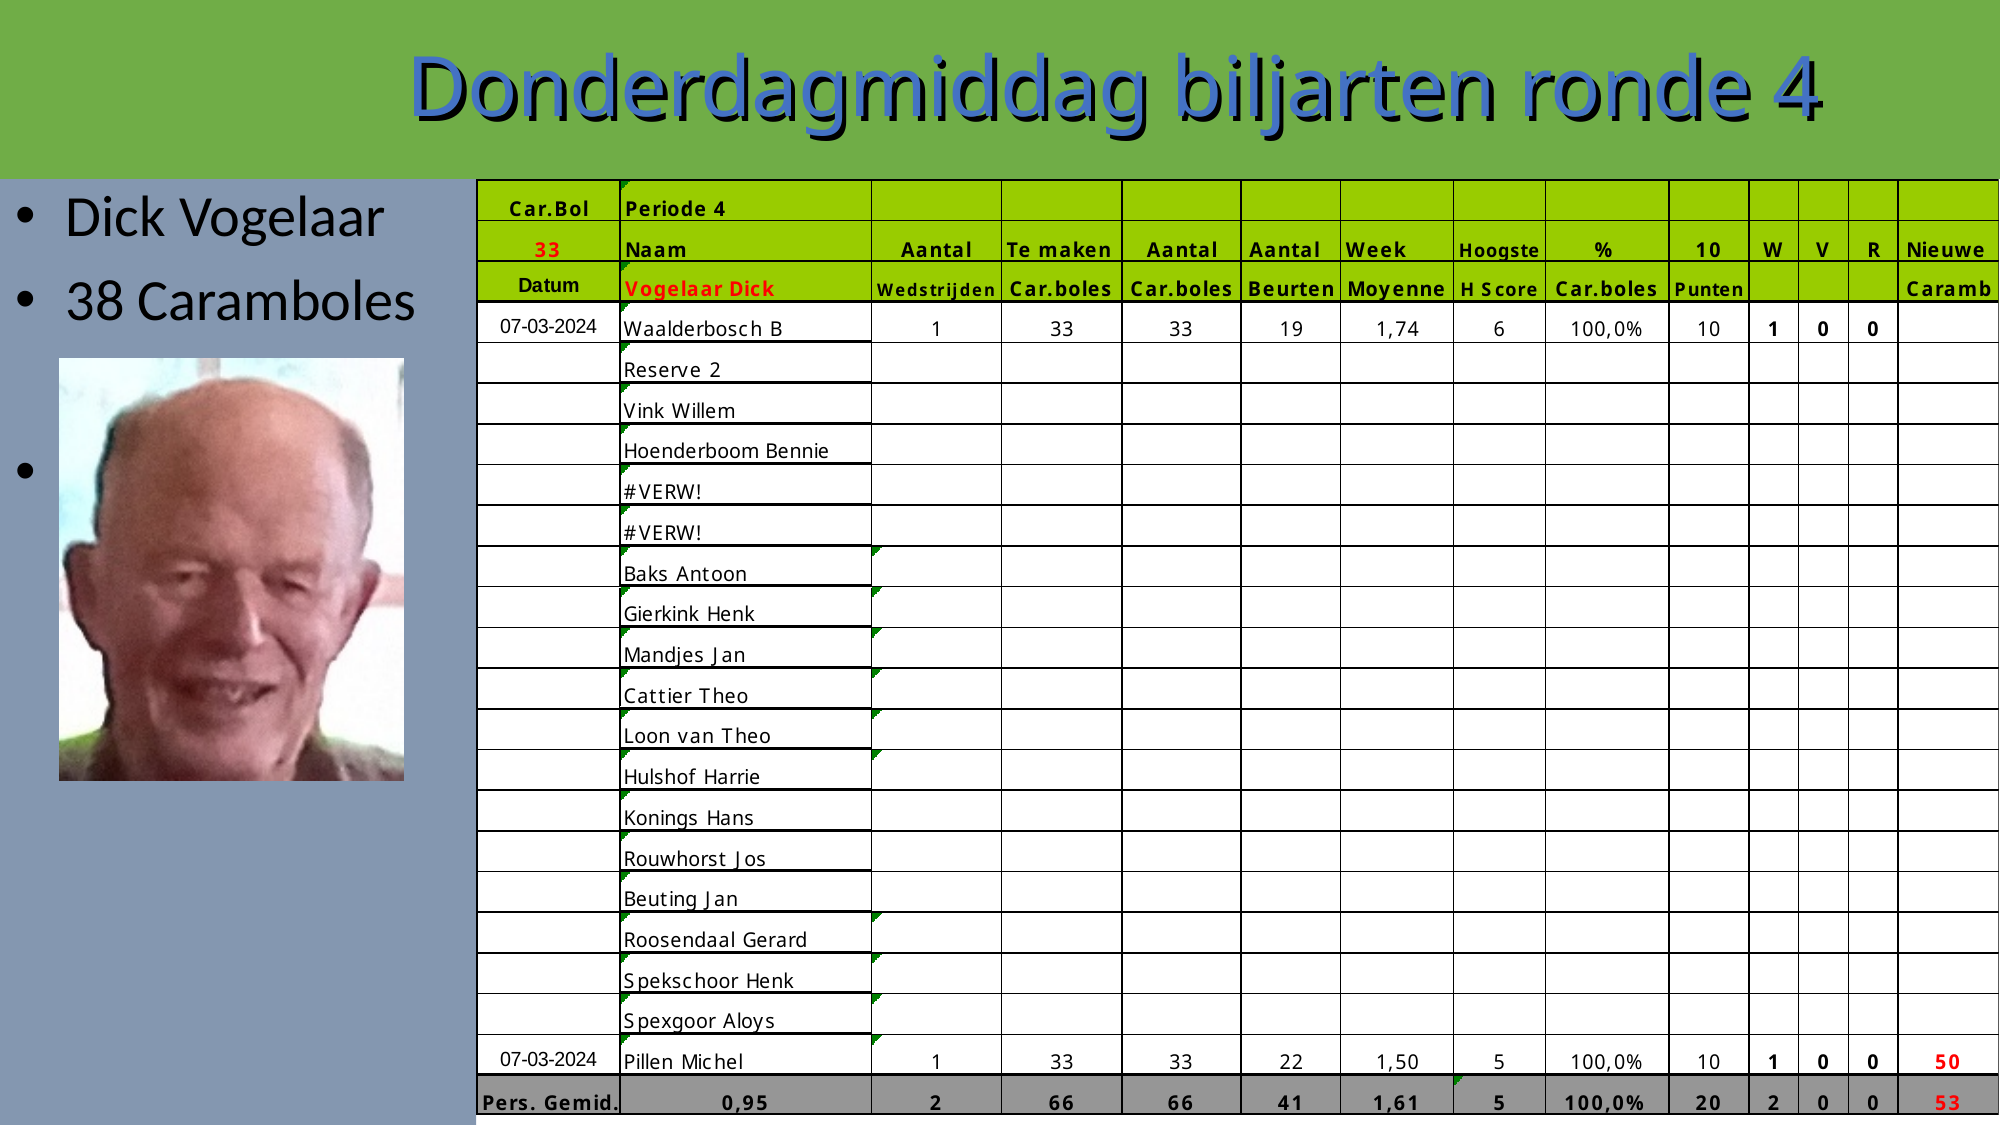

# Donderdagmiddag biljarten ronde 4
 Dick Vogelaar
 38 Caramboles